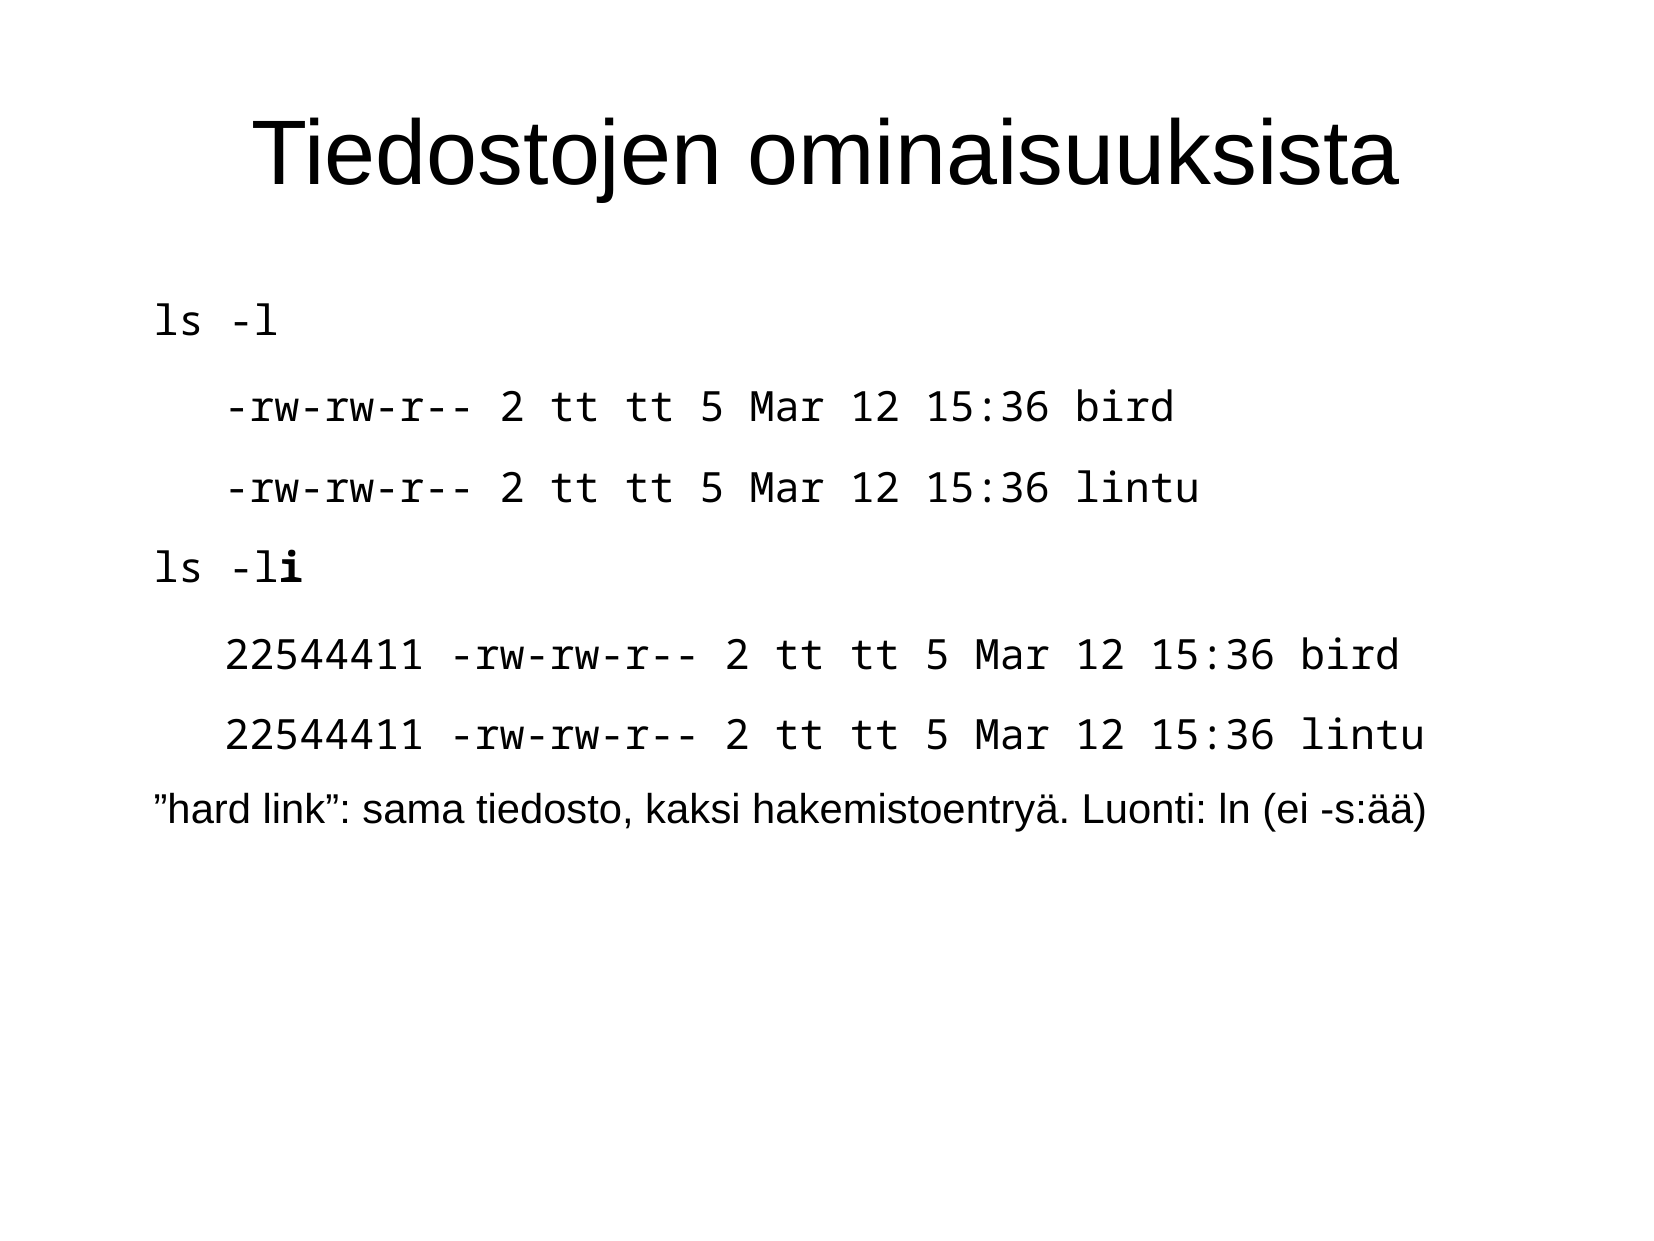

# Tiedostojen ominaisuuksista
ls -l
-rw-rw-r-- 2 tt tt 5 Mar 12 15:36 bird
-rw-rw-r-- 2 tt tt 5 Mar 12 15:36 lintu
ls -li
22544411 -rw-rw-r-- 2 tt tt 5 Mar 12 15:36 bird
22544411 -rw-rw-r-- 2 tt tt 5 Mar 12 15:36 lintu
”hard link”: sama tiedosto, kaksi hakemistoentryä. Luonti: ln (ei -s:ää)